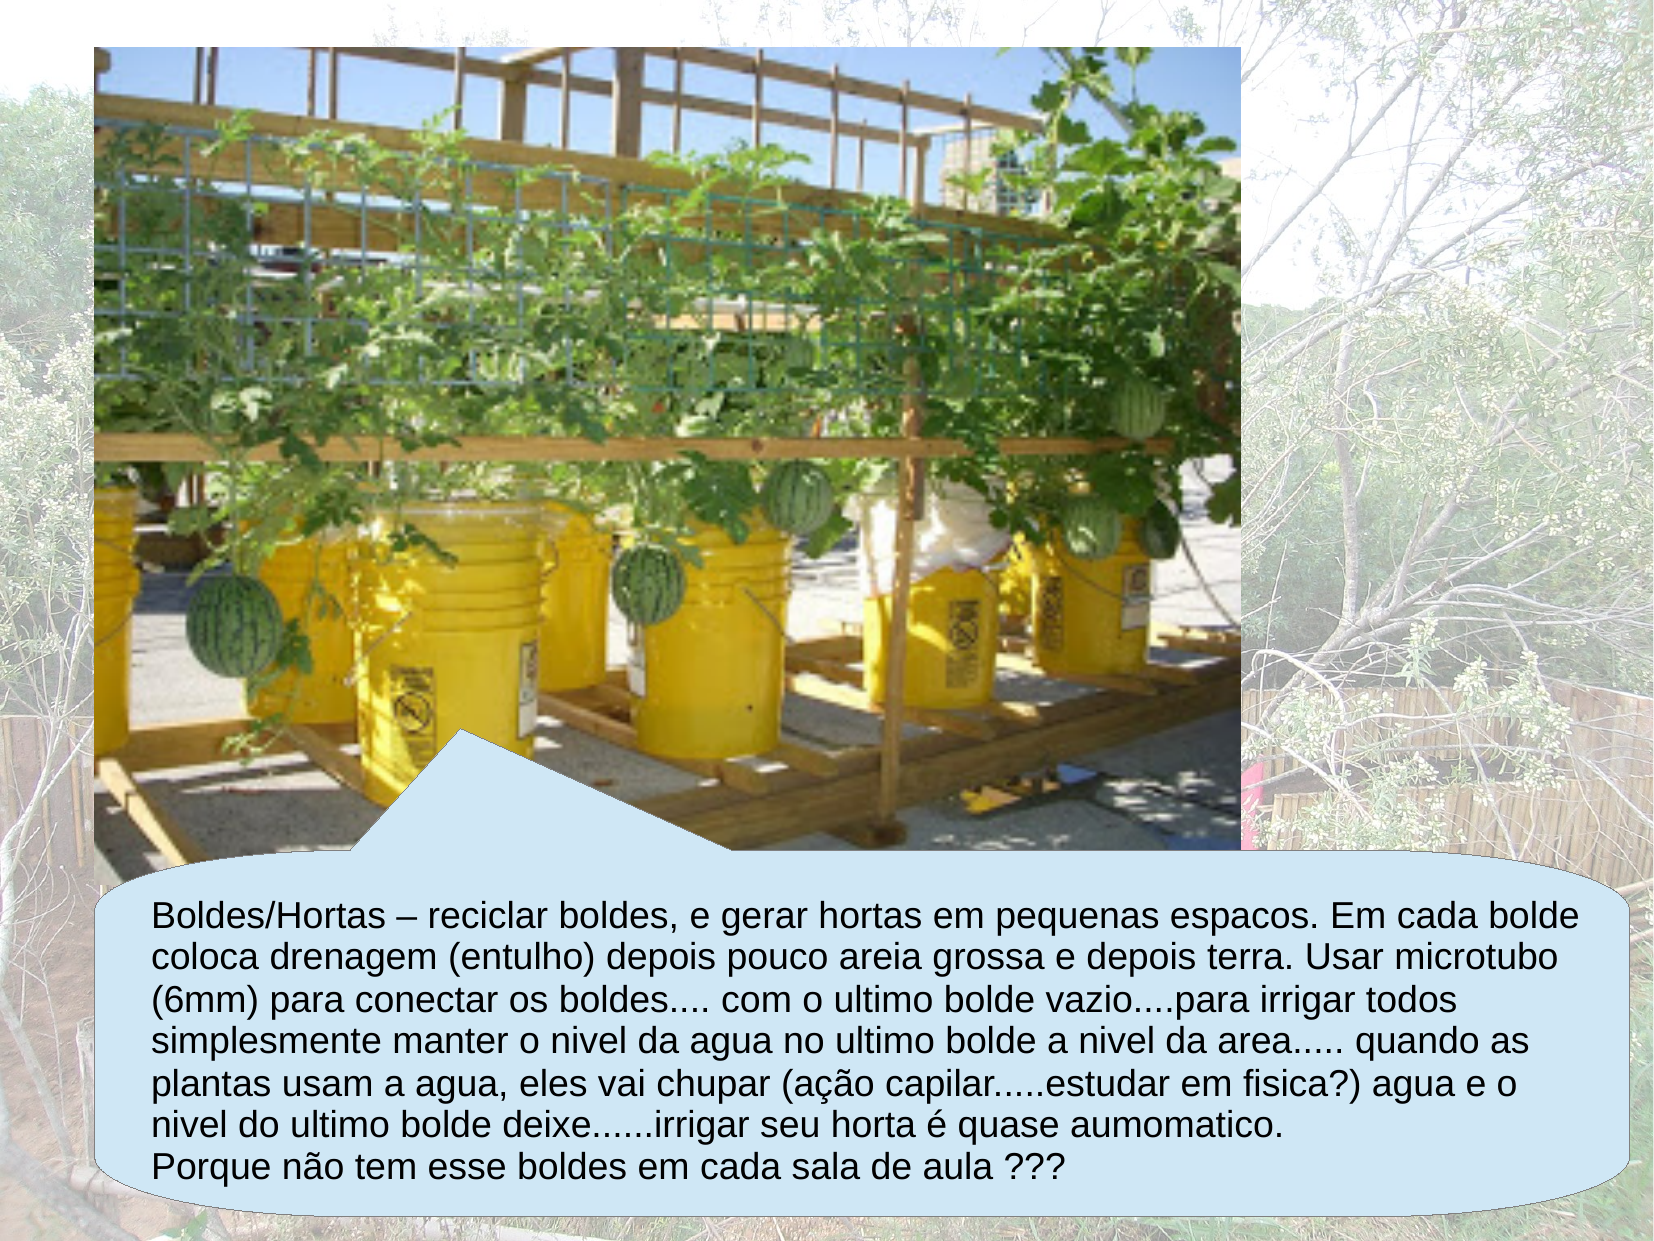

Boldes/Hortas – reciclar boldes, e gerar hortas em pequenas espacos. Em cada bolde coloca drenagem (entulho) depois pouco areia grossa e depois terra. Usar microtubo (6mm) para conectar os boldes.... com o ultimo bolde vazio....para irrigar todos simplesmente manter o nivel da agua no ultimo bolde a nivel da area..... quando as plantas usam a agua, eles vai chupar (ação capilar.....estudar em fisica?) agua e o nivel do ultimo bolde deixe......irrigar seu horta é quase aumomatico.
Porque não tem esse boldes em cada sala de aula ???